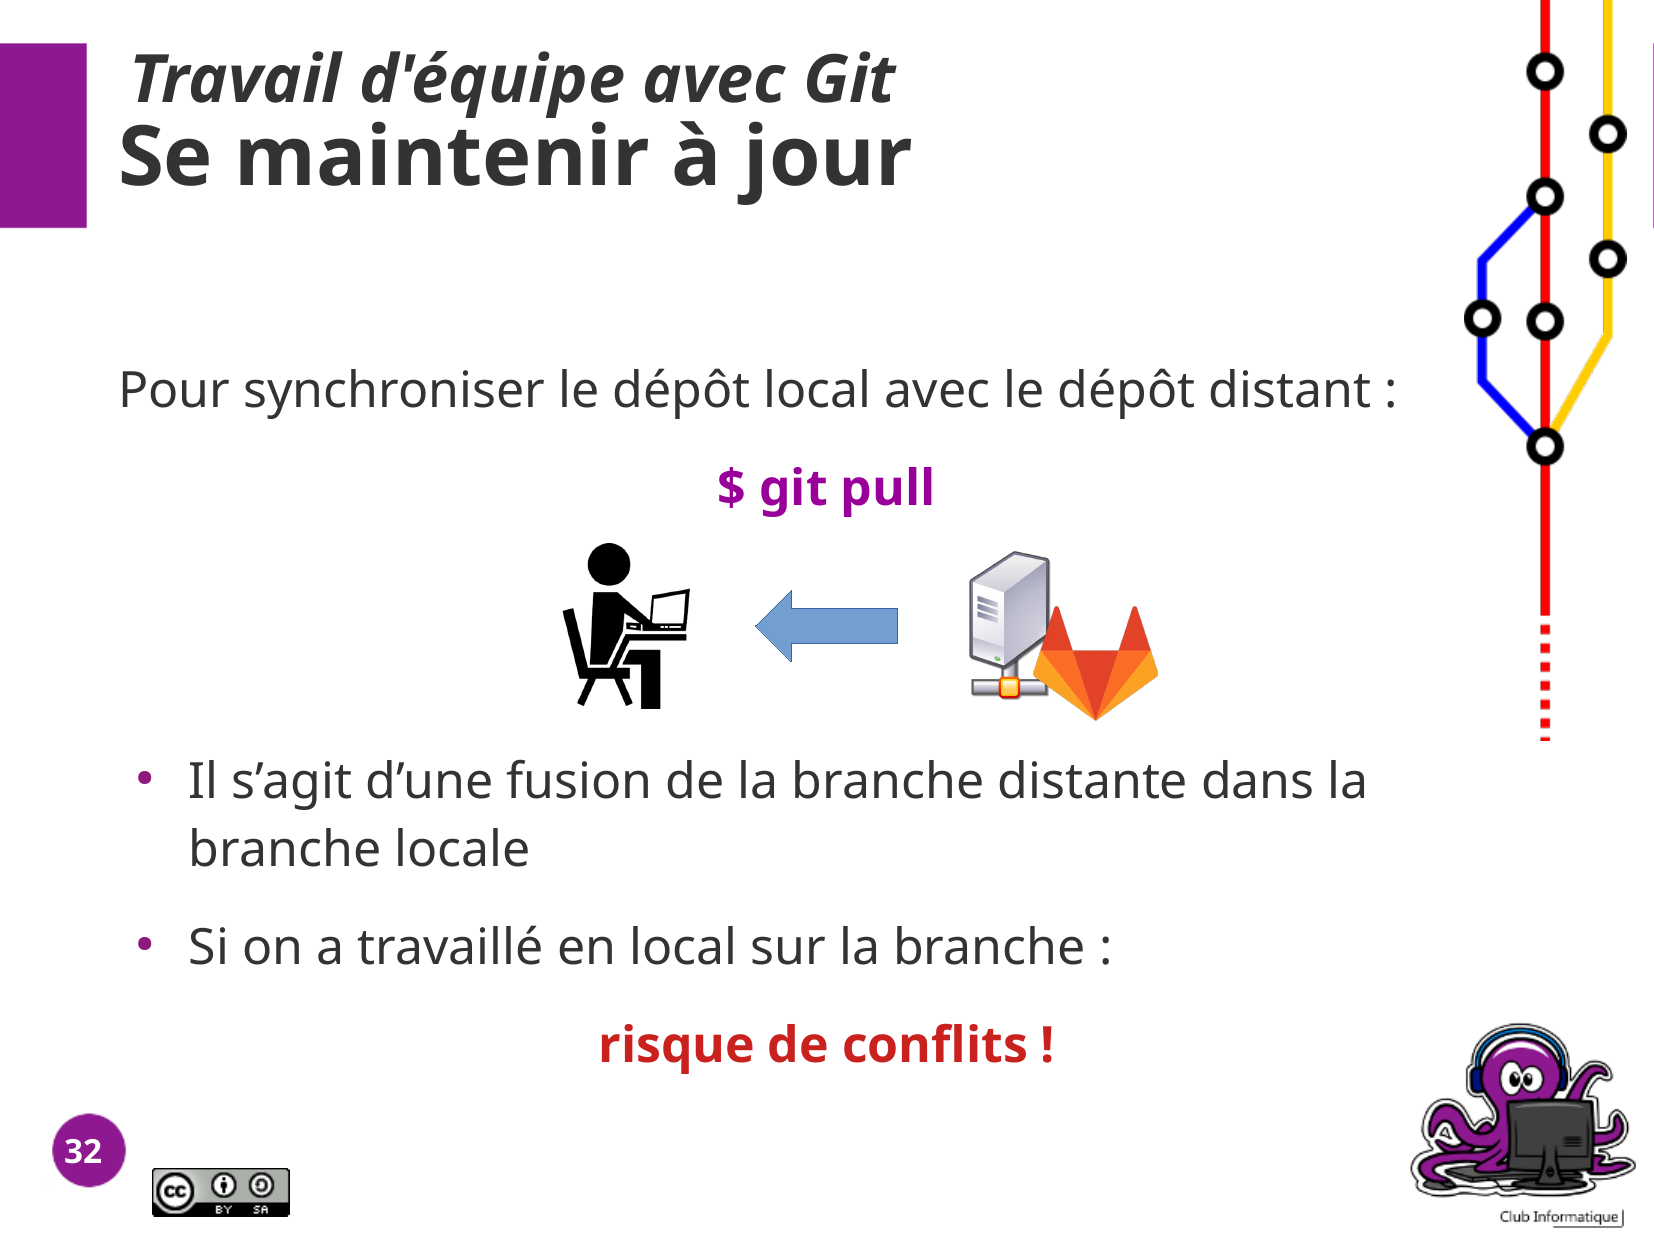

Travail d'équipe avec Git
Se maintenir à jour
# Pour synchroniser le dépôt local avec le dépôt distant :
$ git pull
Il s’agit d’une fusion de la branche distante dans la branche locale
Si on a travaillé en local sur la branche :
risque de conflits !
32